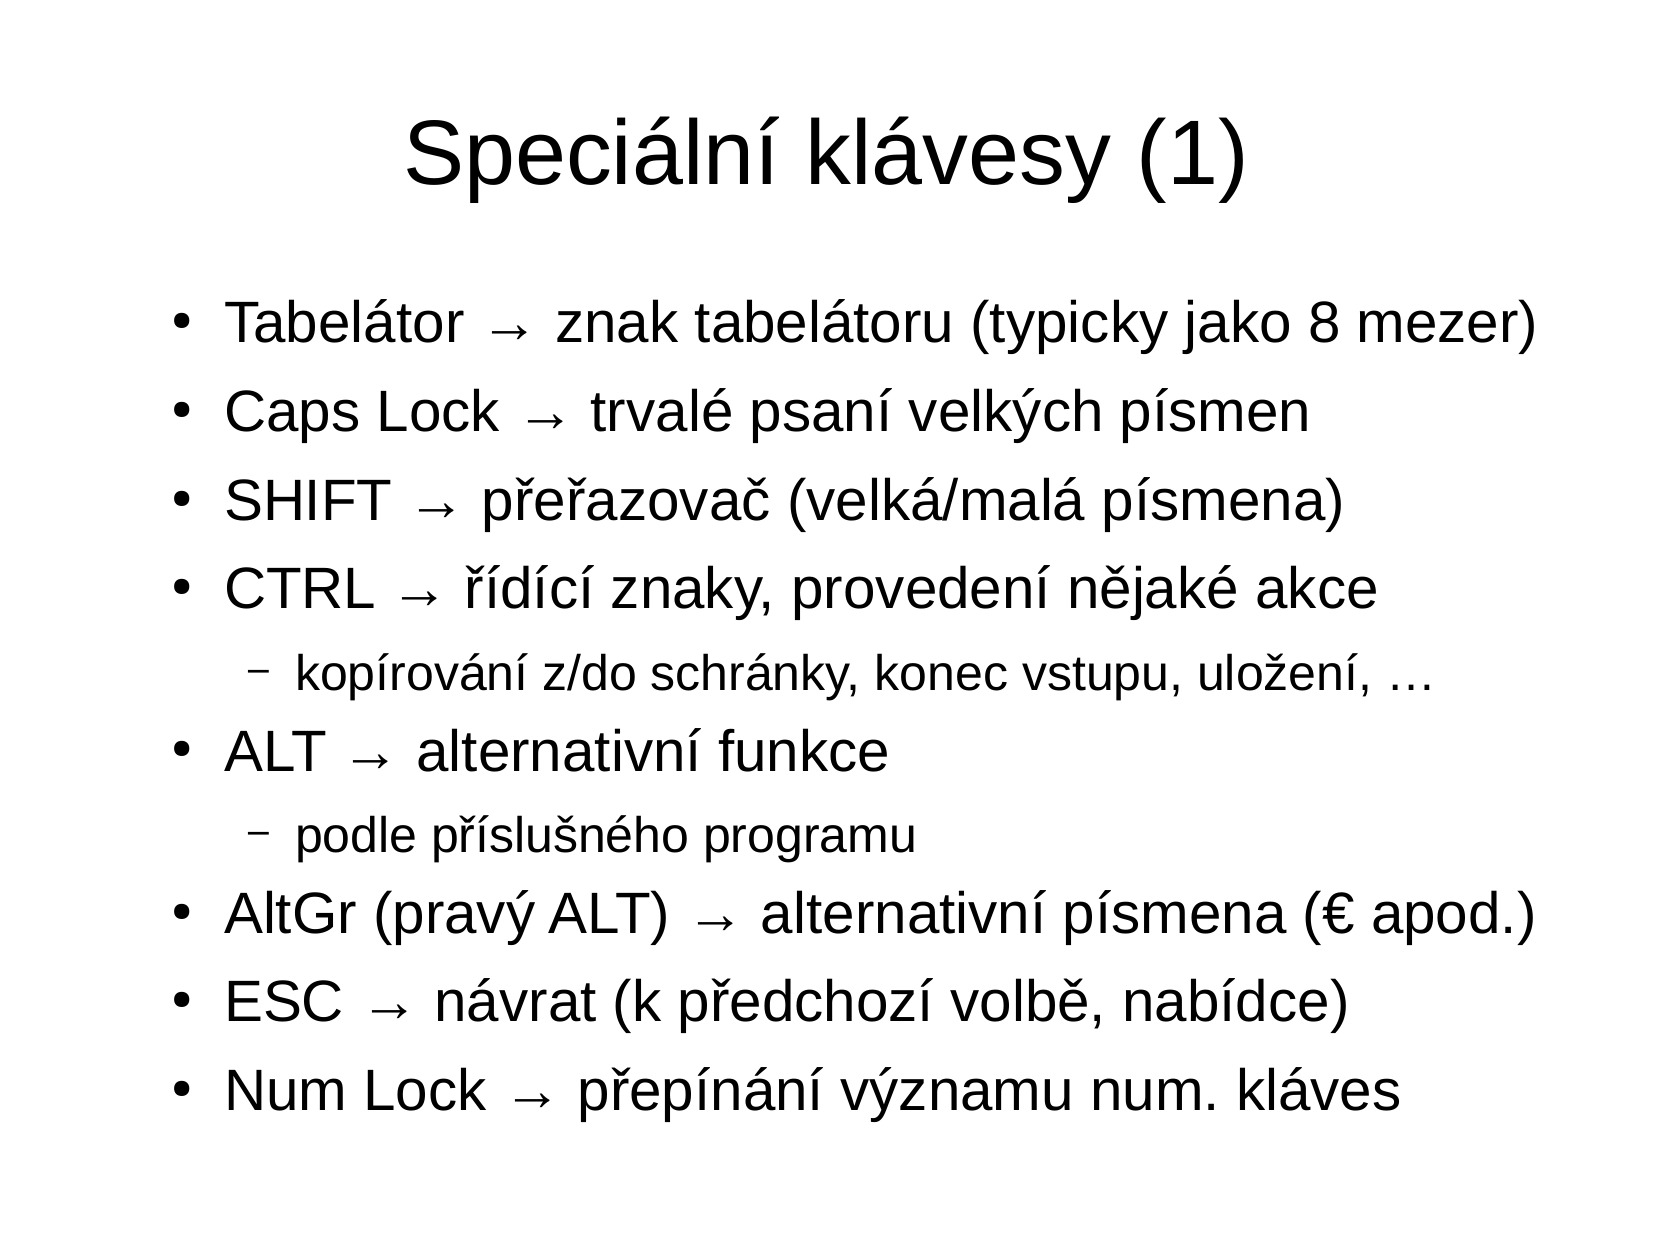

# Speciální klávesy (1)
Tabelátor → znak tabelátoru (typicky jako 8 mezer)
Caps Lock → trvalé psaní velkých písmen
SHIFT → přeřazovač (velká/malá písmena)
CTRL → řídící znaky, provedení nějaké akce
kopírování z/do schránky, konec vstupu, uložení, …
ALT → alternativní funkce
podle příslušného programu
AltGr (pravý ALT) → alternativní písmena (€ apod.)
ESC → návrat (k předchozí volbě, nabídce)
Num Lock → přepínání významu num. kláves